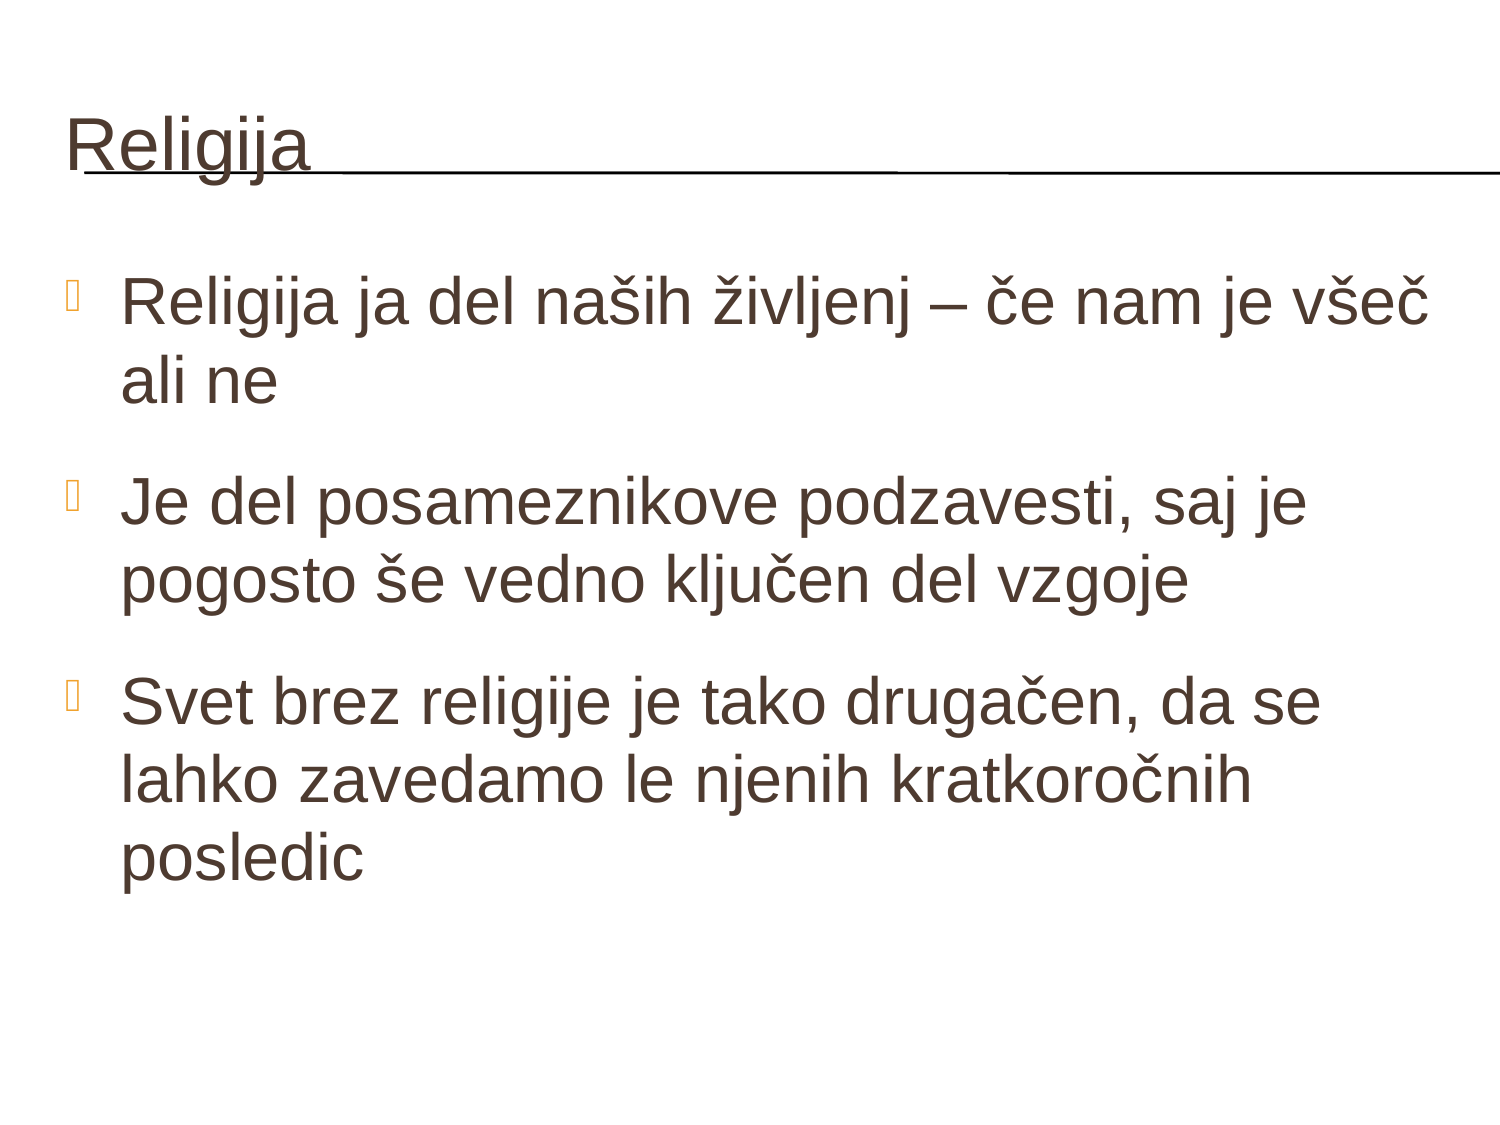

# Religija
Religija ja del naših življenj – če nam je všeč ali ne
Je del posameznikove podzavesti, saj je pogosto še vedno ključen del vzgoje
Svet brez religije je tako drugačen, da se lahko zavedamo le njenih kratkoročnih posledic